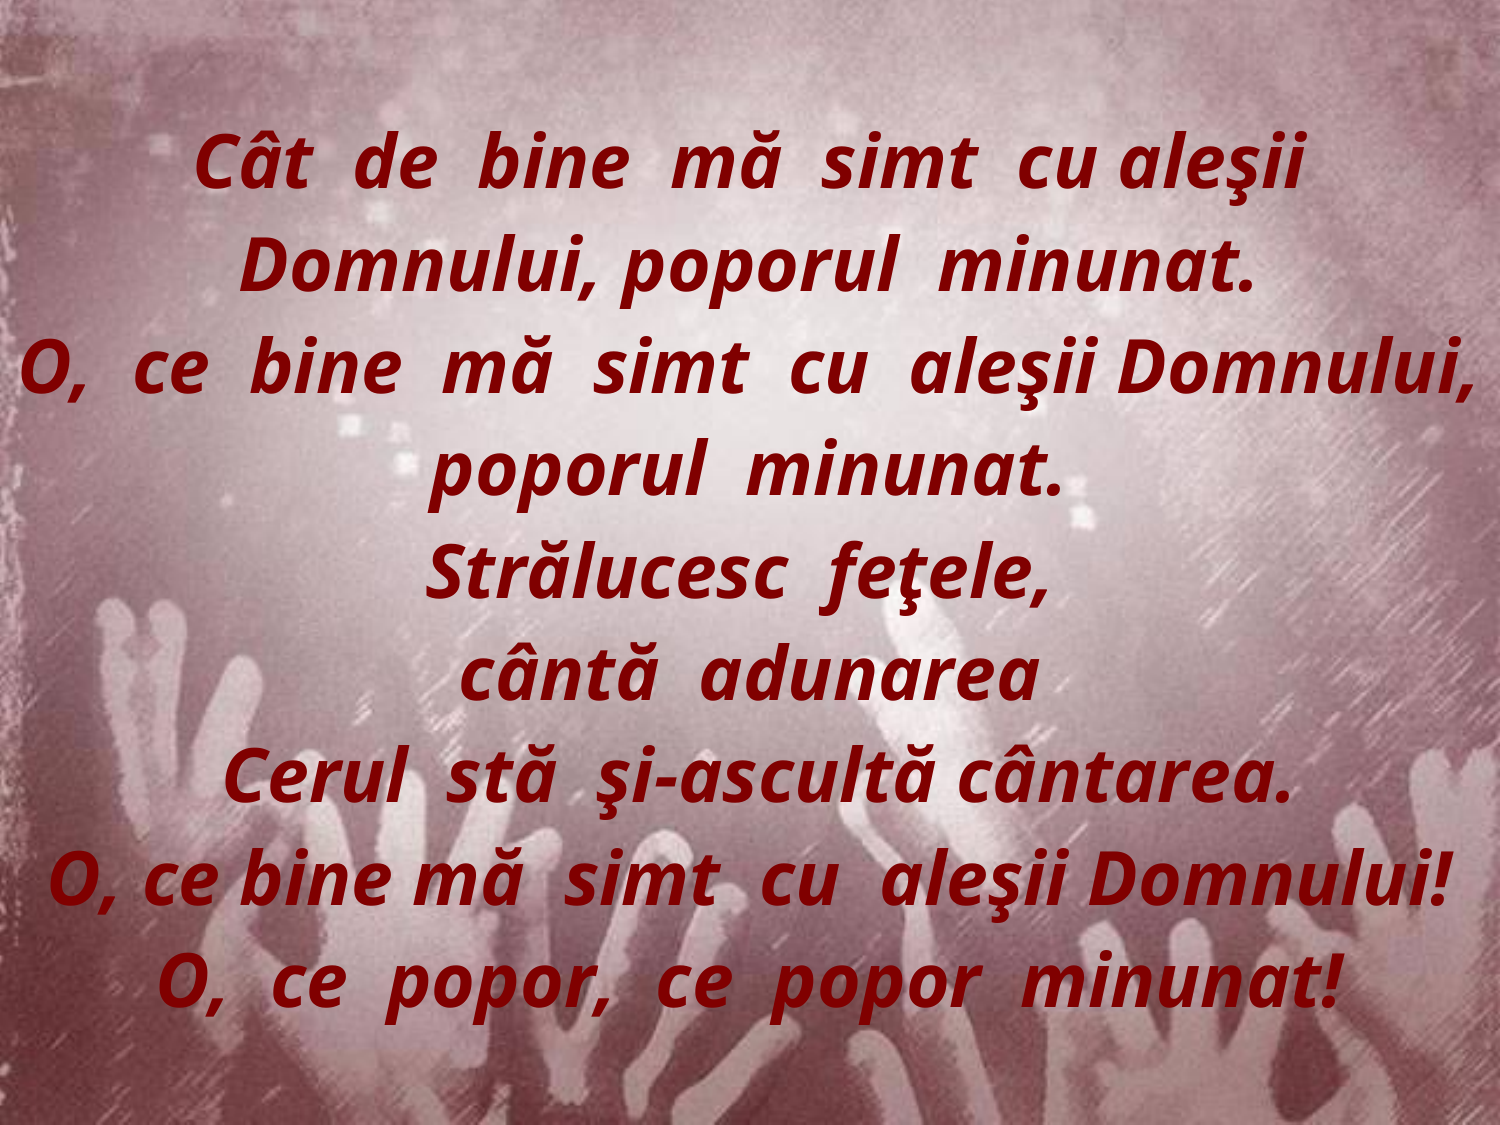

# Cât de bine mă simt cu aleşii Domnului, poporul minunat. O, ce bine mă simt cu aleşii Domnului, poporul minunat. Strălucesc feţele, cântă adunarea Cerul stă şi-ascultă cântarea. O, ce bine mă simt cu aleşii Domnului! O, ce popor, ce popor minunat!